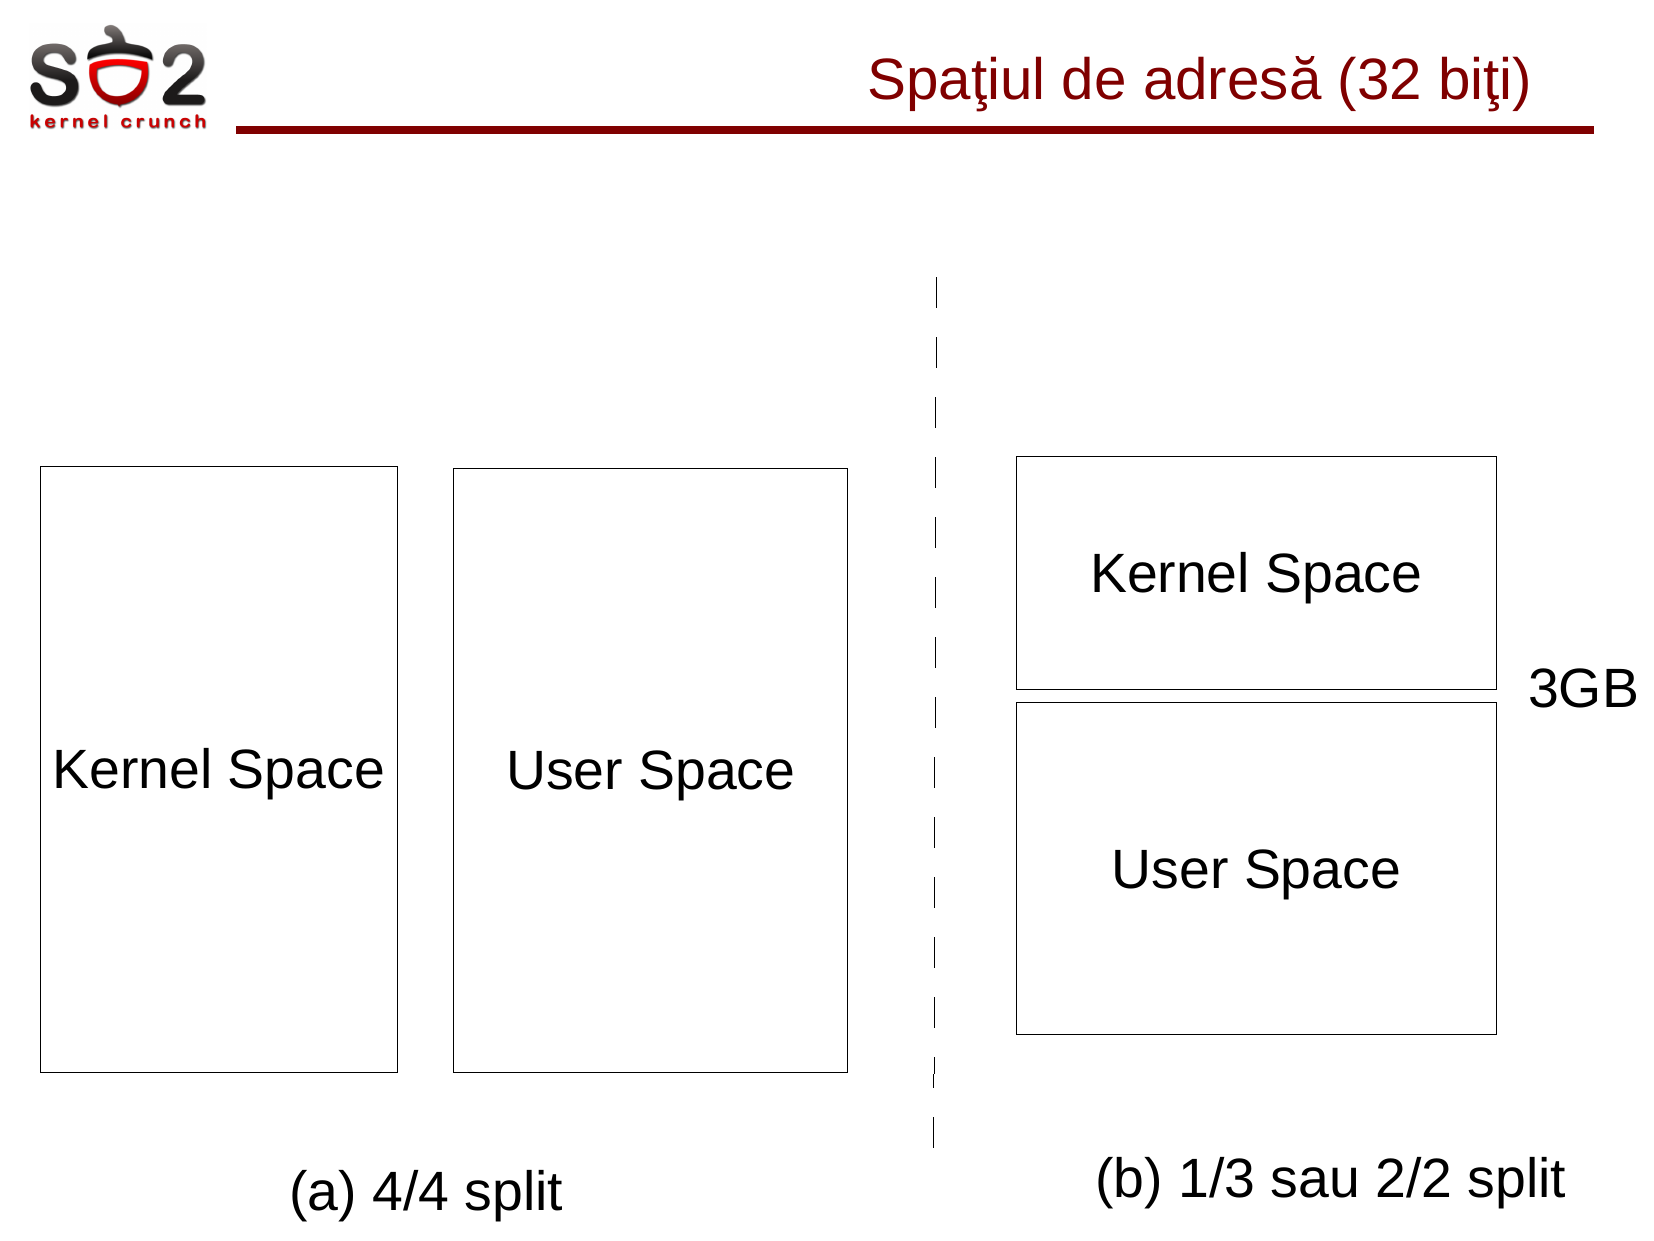

# Spaţiul de adresă (32 biţi)
Kernel Space
Kernel Space
User Space
3GB
User Space
(b) 1/3 sau 2/2 split
(a) 4/4 split